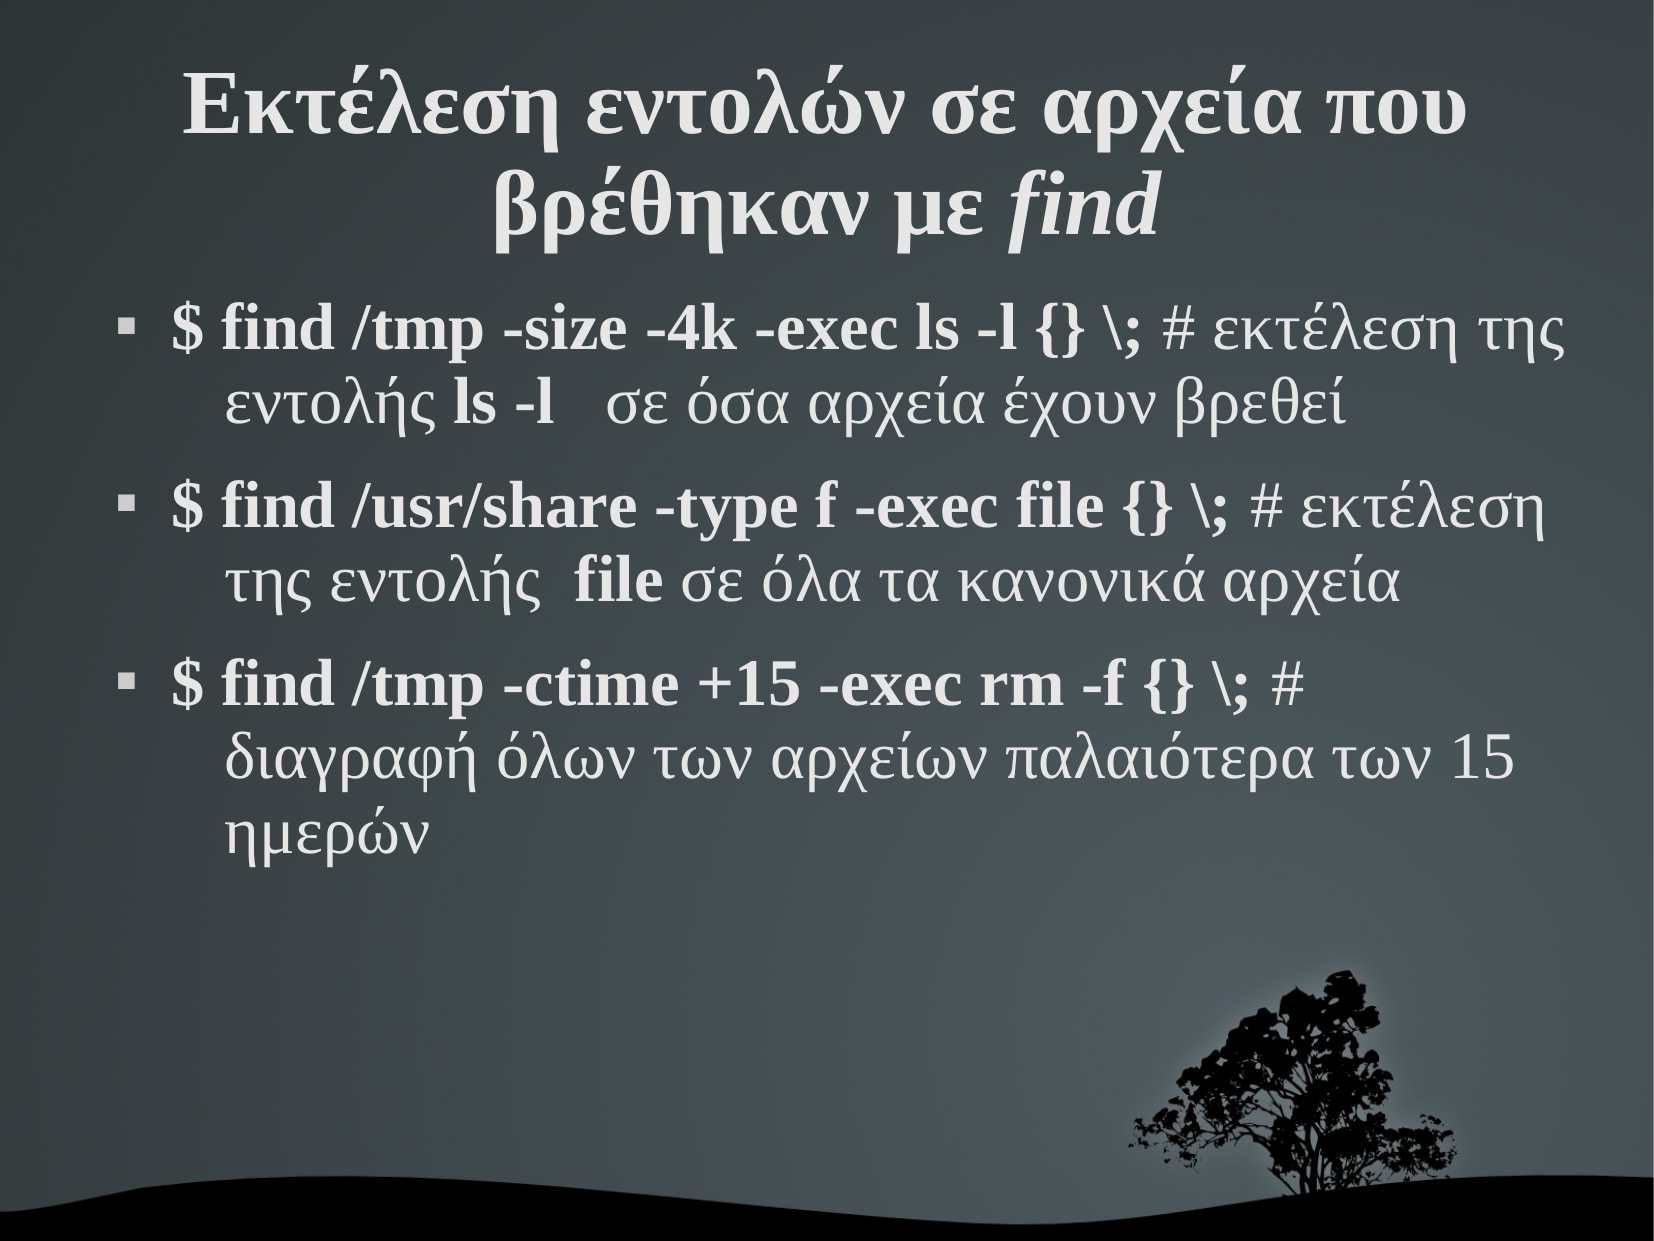

# Εκτέλεση εντολών σε αρχεία που βρέθηκαν με find
$ find /tmp -size -4k -exec ls -l {} \; # εκτέλεση της εντολής ls -l σε όσα αρχεία έχουν βρεθεί
$ find /usr/share -type f -exec file {} \; # εκτέλεση της εντολής file σε όλα τα κανονικά αρχεία
$ find /tmp -ctime +15 -exec rm -f {} \; # διαγραφή όλων των αρχείων παλαιότερα των 15 ημερών